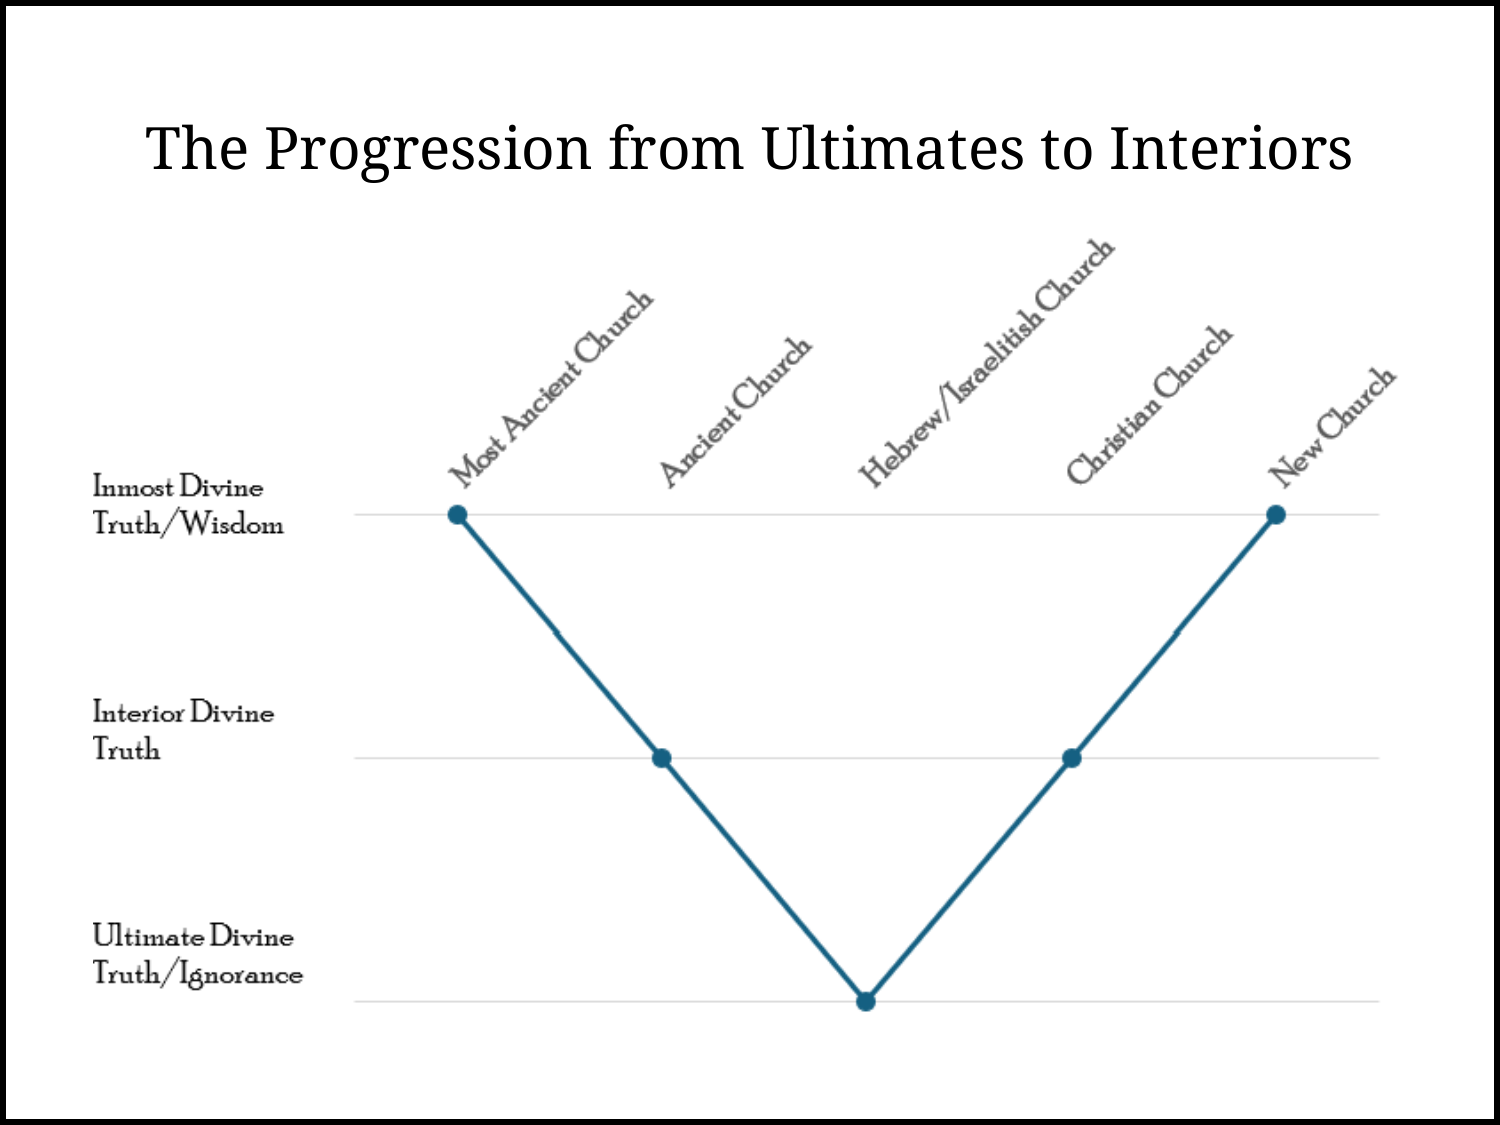

# The Progression from Ultimates to Interiors